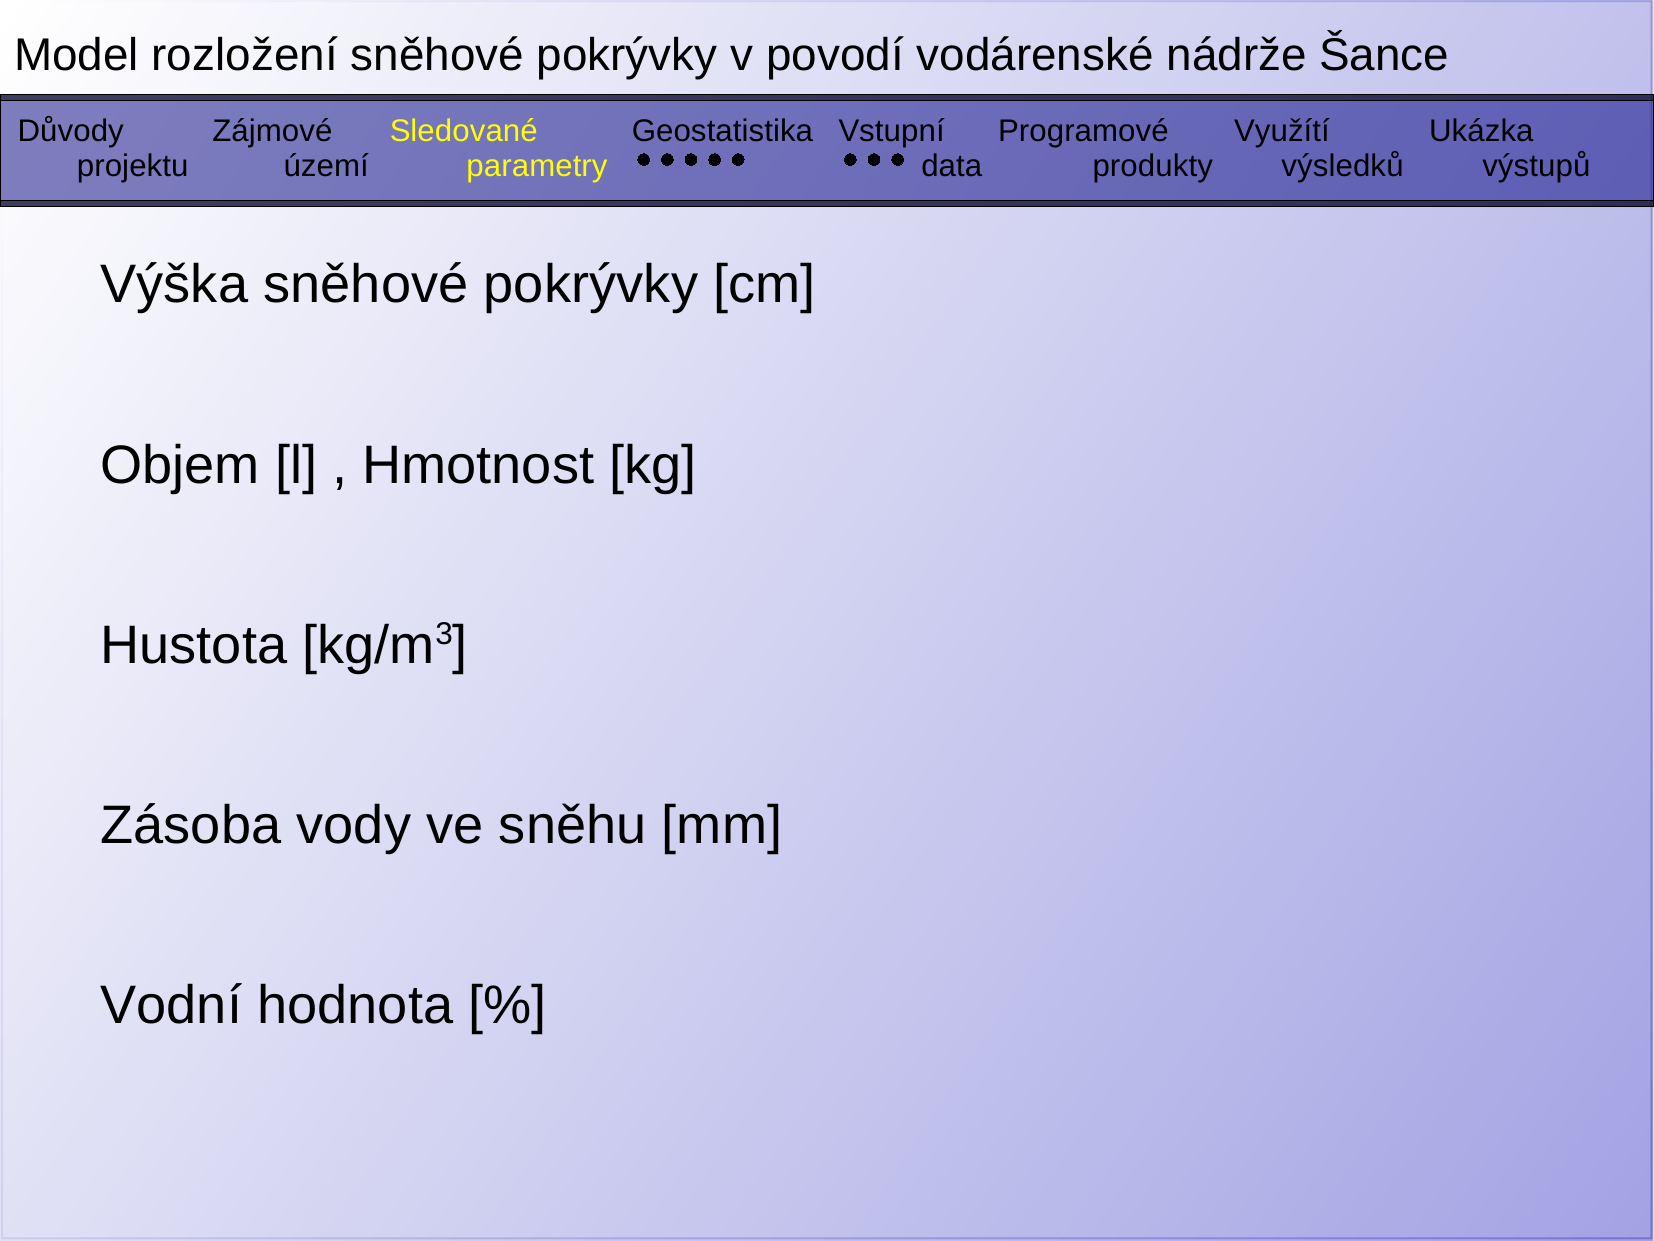

Model rozložení sněhové pokrývky v povodí vodárenské nádrže Šance
Důvody
Zájmové
Sledované
Geostatistika
Vstupní
Programové
Využítí
Ukázka výstupů
projektu
území
parametry
data
produkty
výsledků
# Výška sněhové pokrývky [cm]
Objem [l] , Hmotnost [kg]
Hustota [kg/m3]
Zásoba vody ve sněhu [mm]
Vodní hodnota [%]